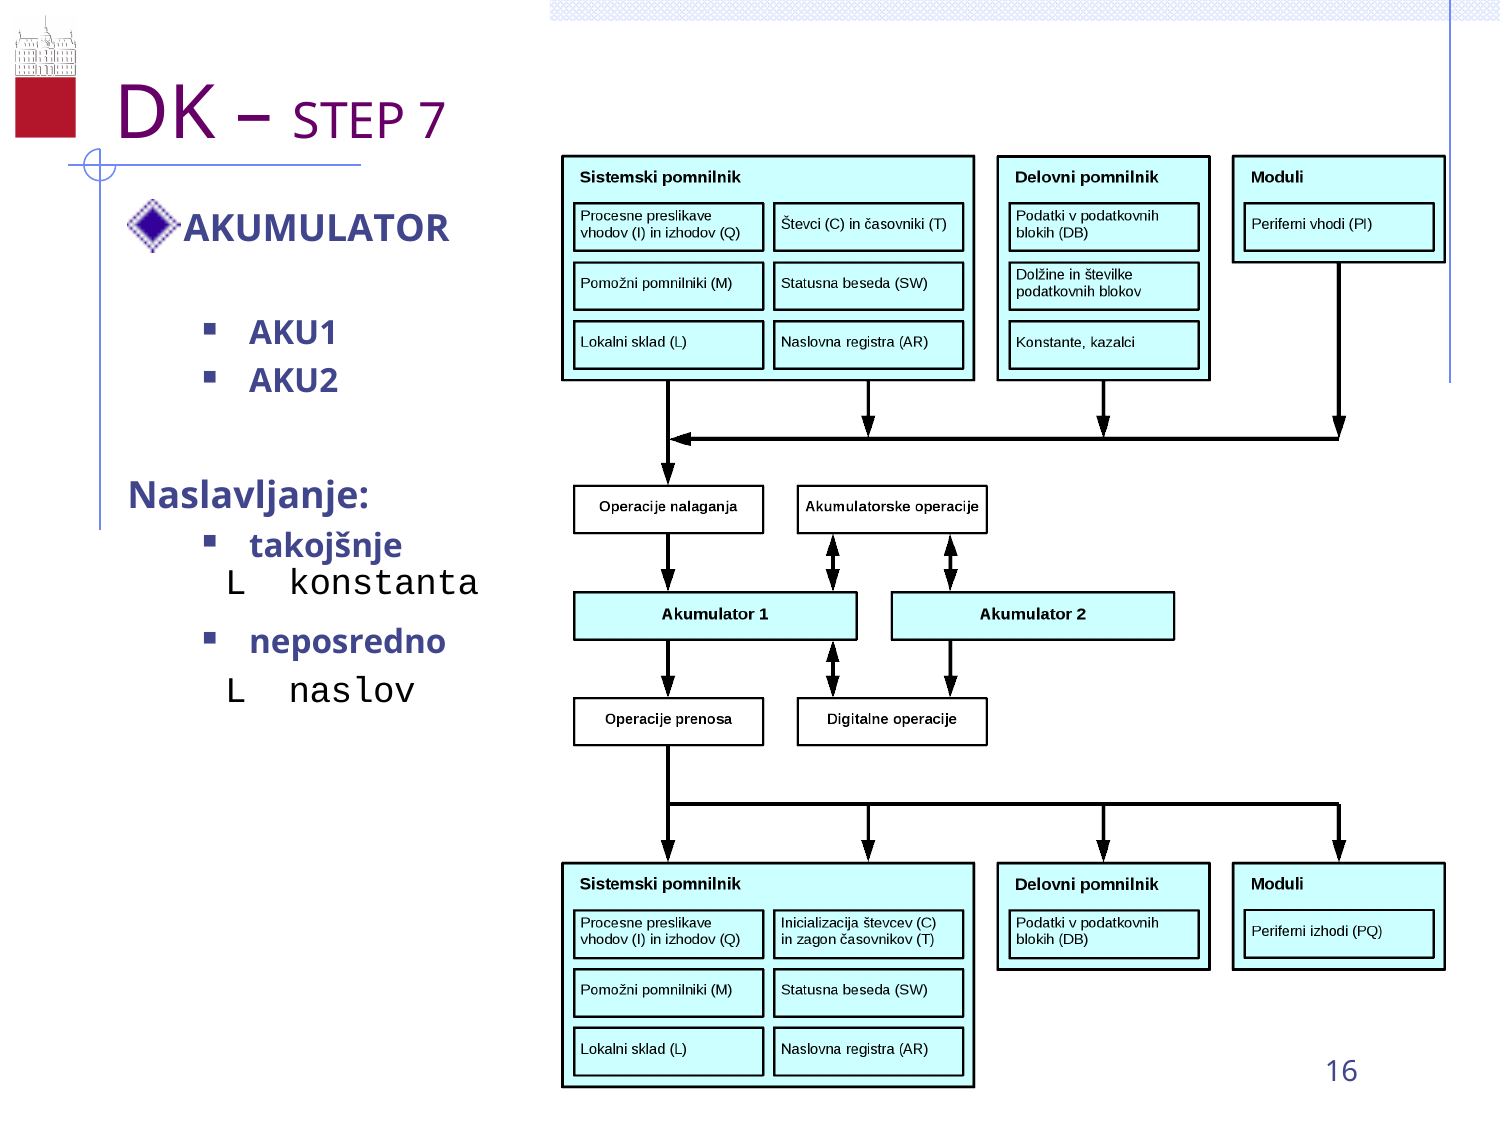

DK – STEP 7
# AKUMULATOR
AKU1
AKU2
Naslavljanje:
takojšnje
neposredno